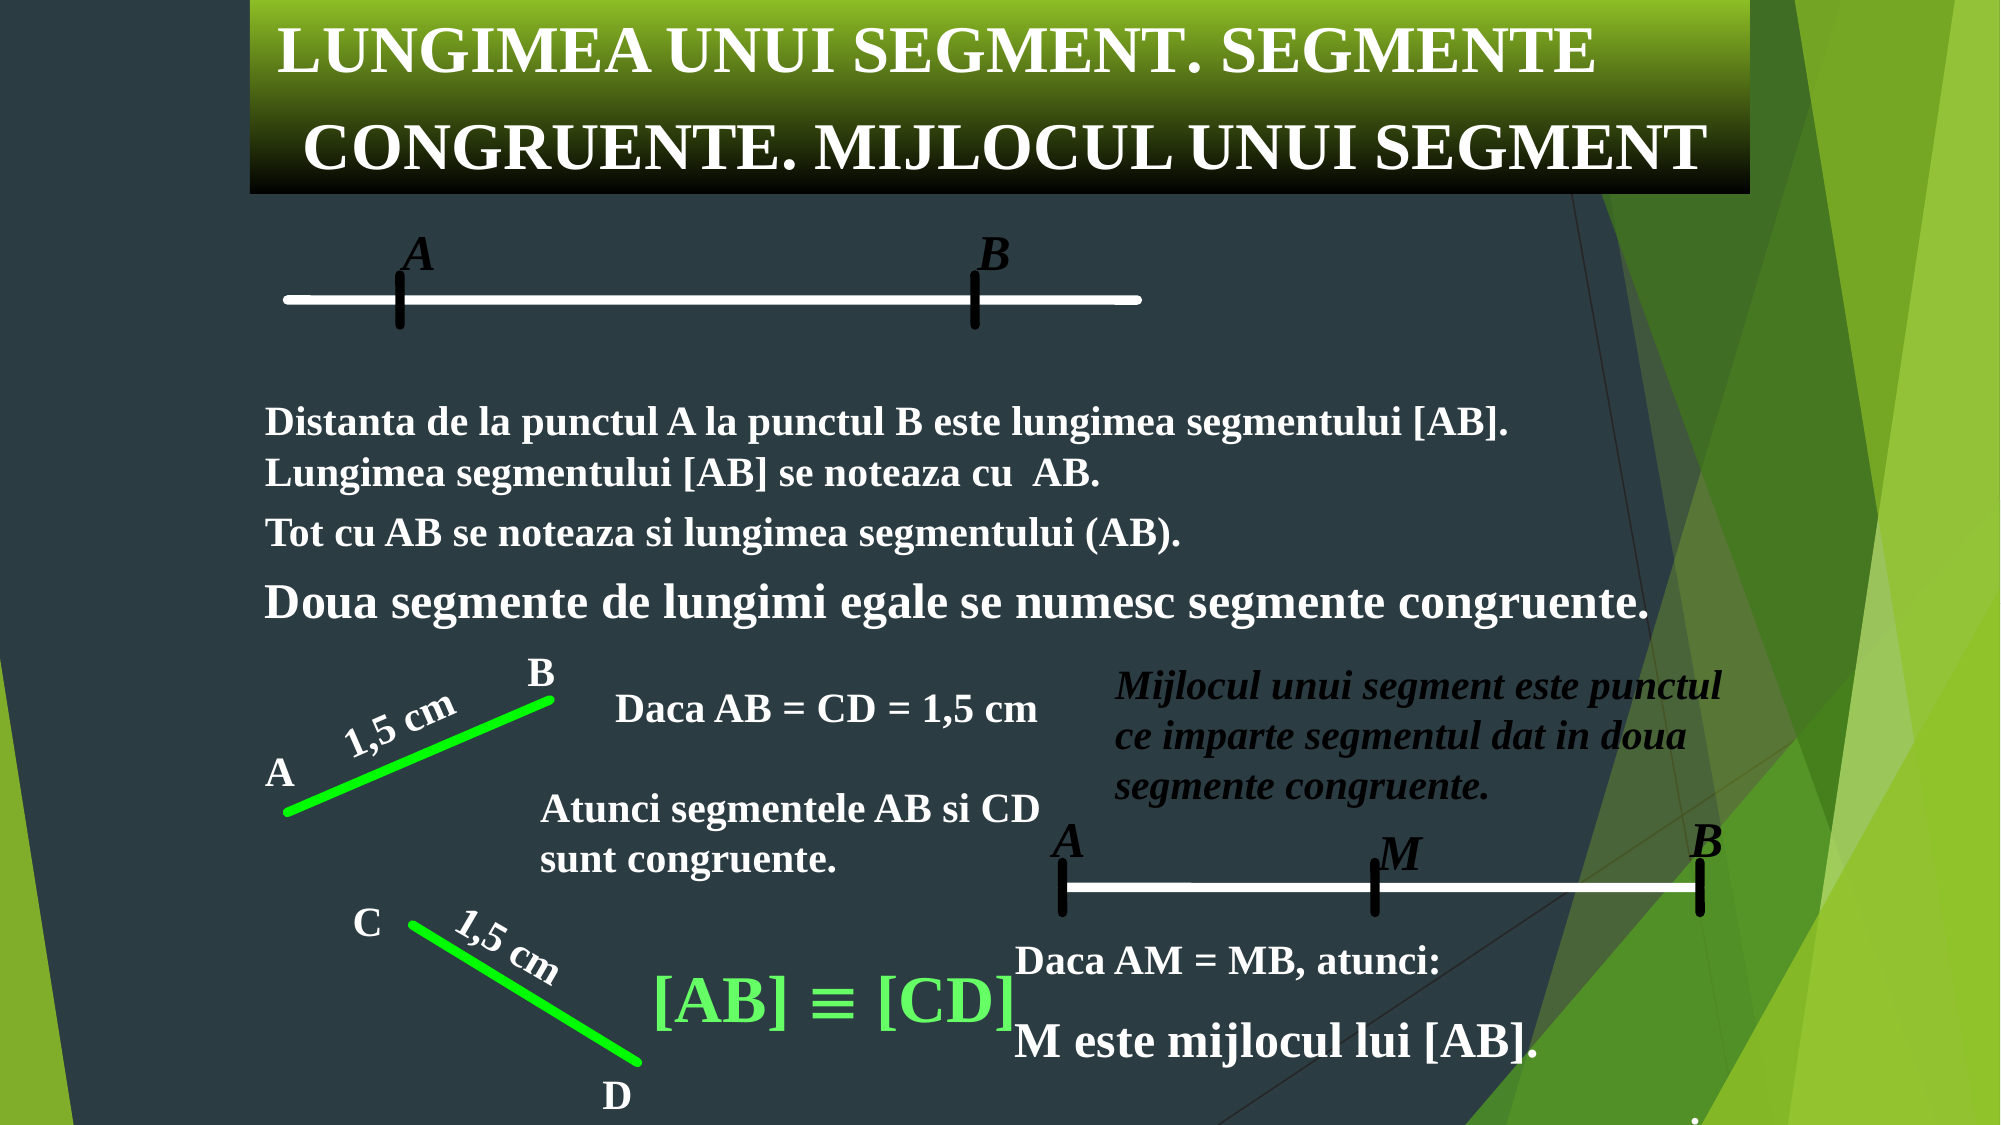

LUNGIMEA UNUI SEGMENT. SEGMENTE CONGRUENTE. MIJLOCUL UNUI SEGMENT
A
B
Distanta de la punctul A la punctul B este lungimea segmentului [AB].
Lungimea segmentului [AB] se noteaza cu AB.
Tot cu AB se noteaza si lungimea segmentului (AB).
Doua segmente de lungimi egale se numesc segmente congruente.
B
Mijlocul unui segment este punctul ce imparte segmentul dat in doua segmente congruente.
Daca AB = CD = 1,5 cm
1,5 cm
A
Atunci segmentele AB si CD sunt congruente.
A
B
M
C
1,5 cm
Daca AM = MB, atunci:
[AB]  [CD]
M este mijlocul lui [AB].
D
.